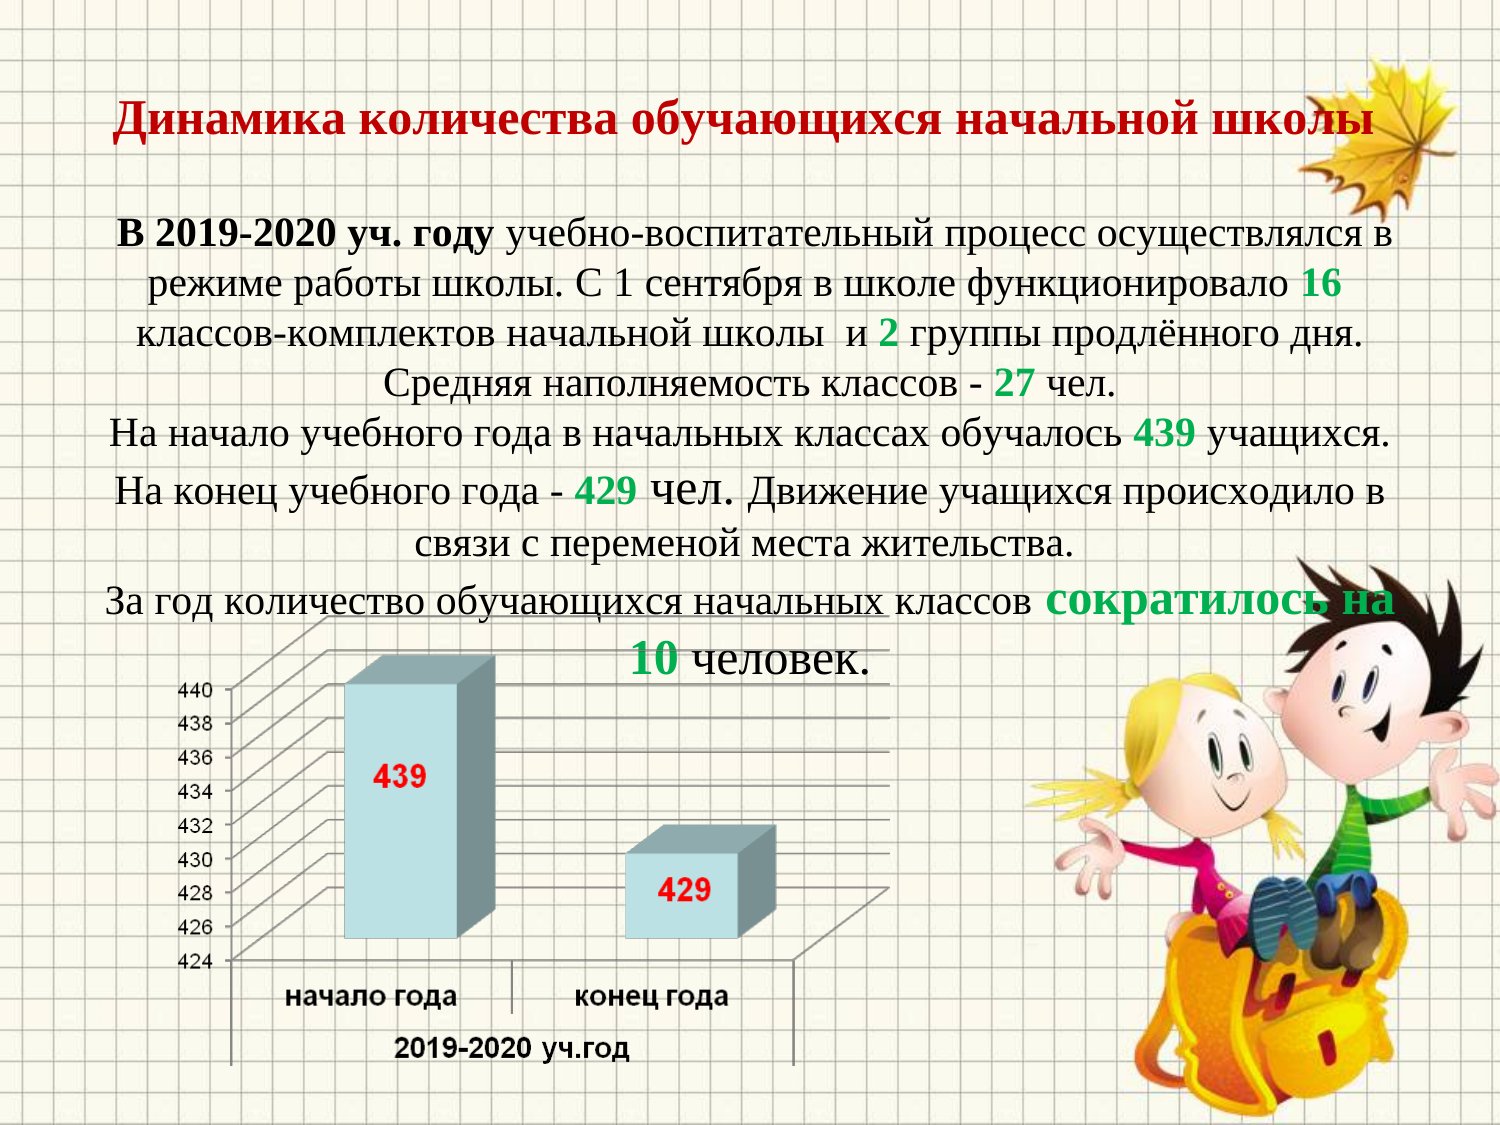

# Динамика количества обучающихся начальной школы В 2019-2020 уч. году учебно-воспитательный процесс осуществлялся в режиме работы школы. С 1 сентября в школе функционировало 16 классов-комплектов начальной школы и 2 группы продлённого дня. Средняя наполняемость классов - 27 чел. На начало учебного года в начальных классах обучалось 439 учащихся. На конец учебного года - 429 чел. Движение учащихся происходило в связи с переменой места жительства. За год количество обучающихся начальных классов сократилось на 10 человек.